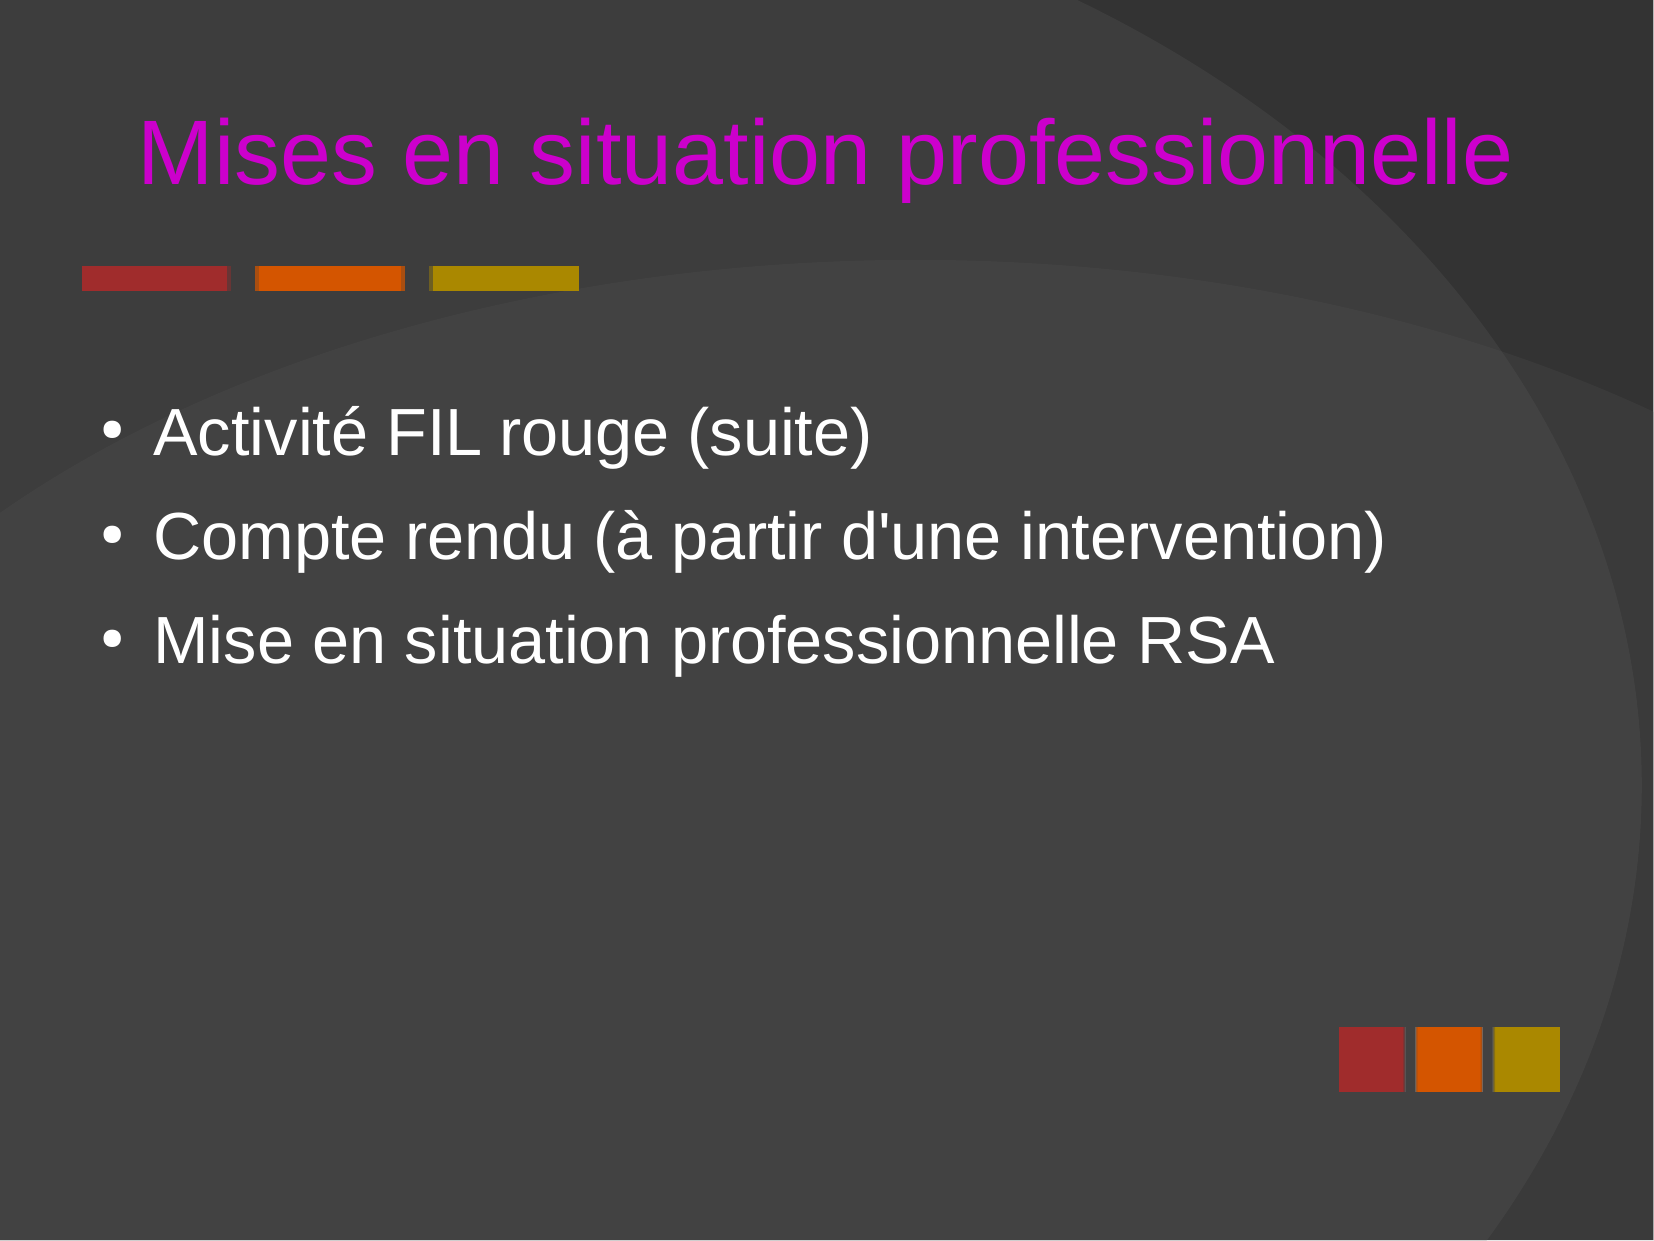

# Mises en situation professionnelle
Activité FIL rouge (suite)
Compte rendu (à partir d'une intervention)
Mise en situation professionnelle RSA